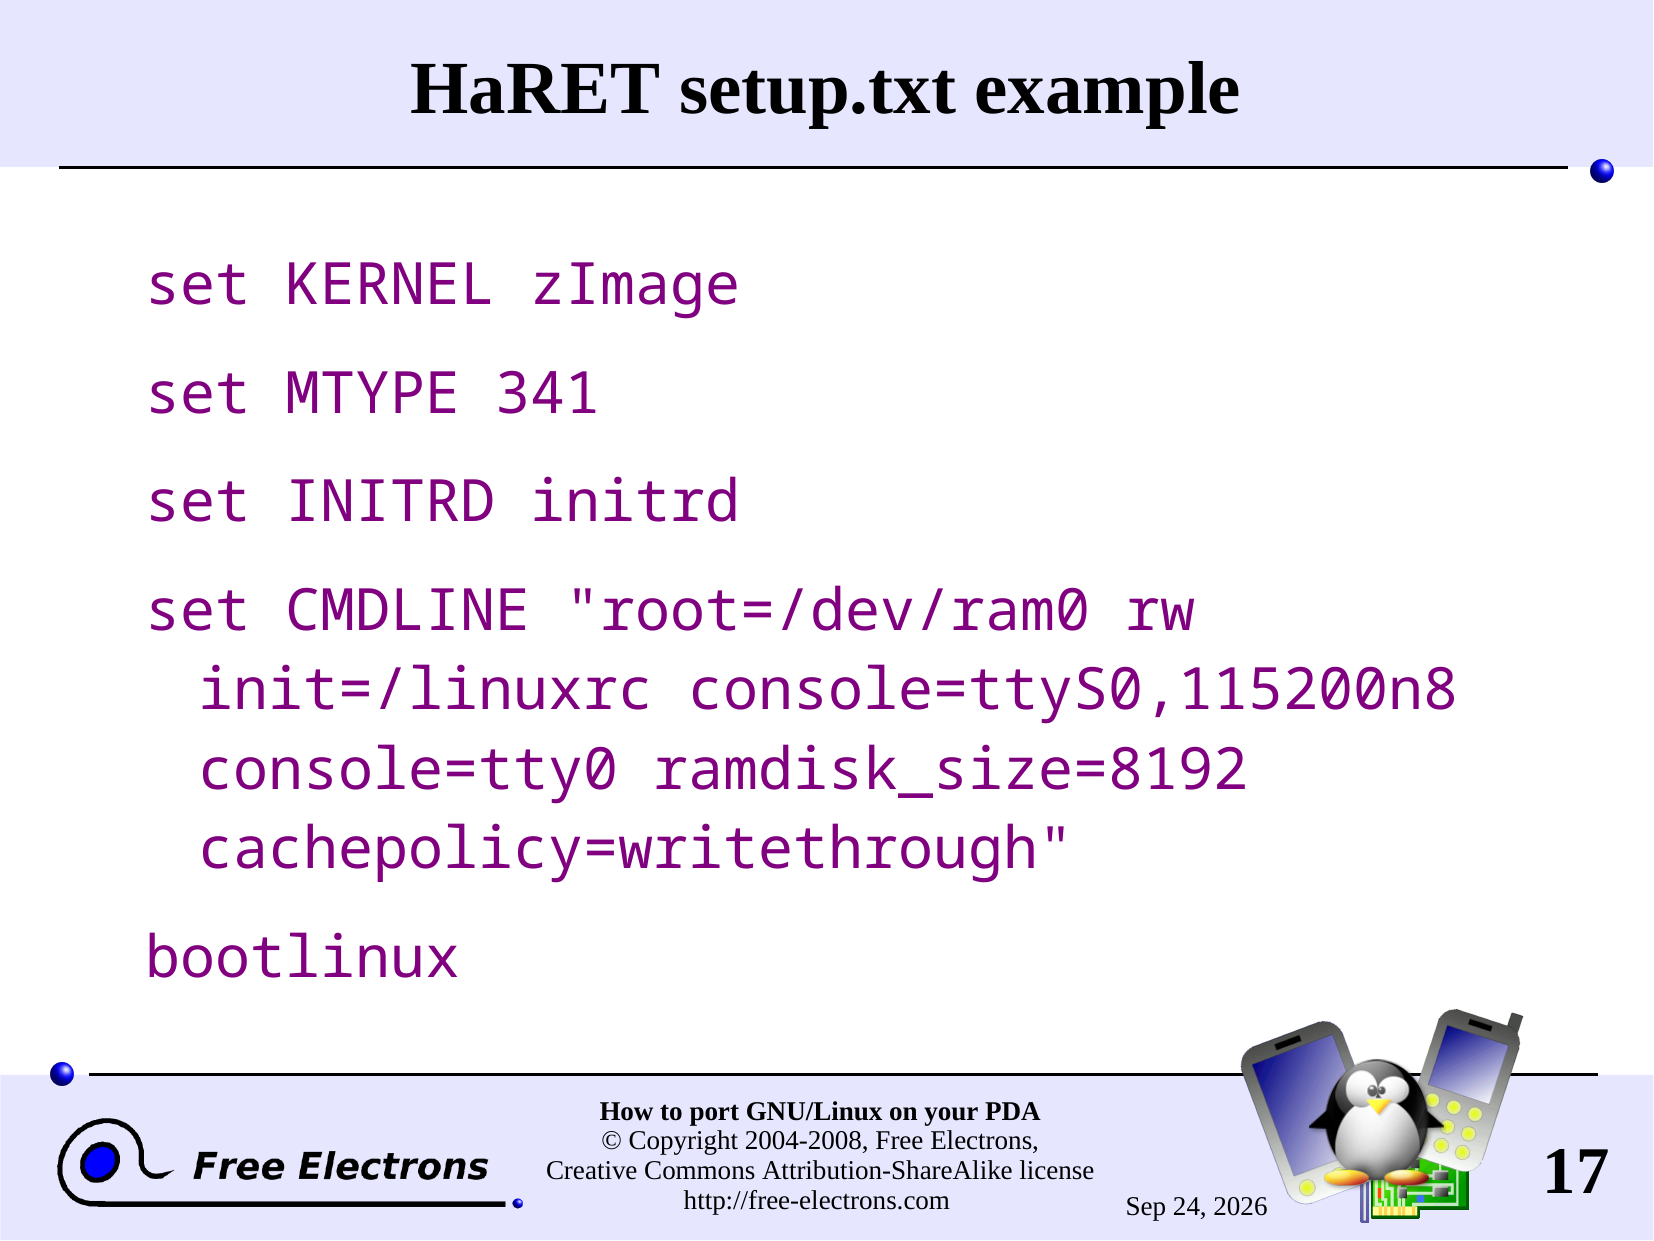

# HaRET setup.txt example
set KERNEL zImage
set MTYPE 341
set INITRD initrd
set CMDLINE "root=/dev/ram0 rw init=/linuxrc console=ttyS0,115200n8 console=tty0 ramdisk_size=8192 cachepolicy=writethrough"
bootlinux